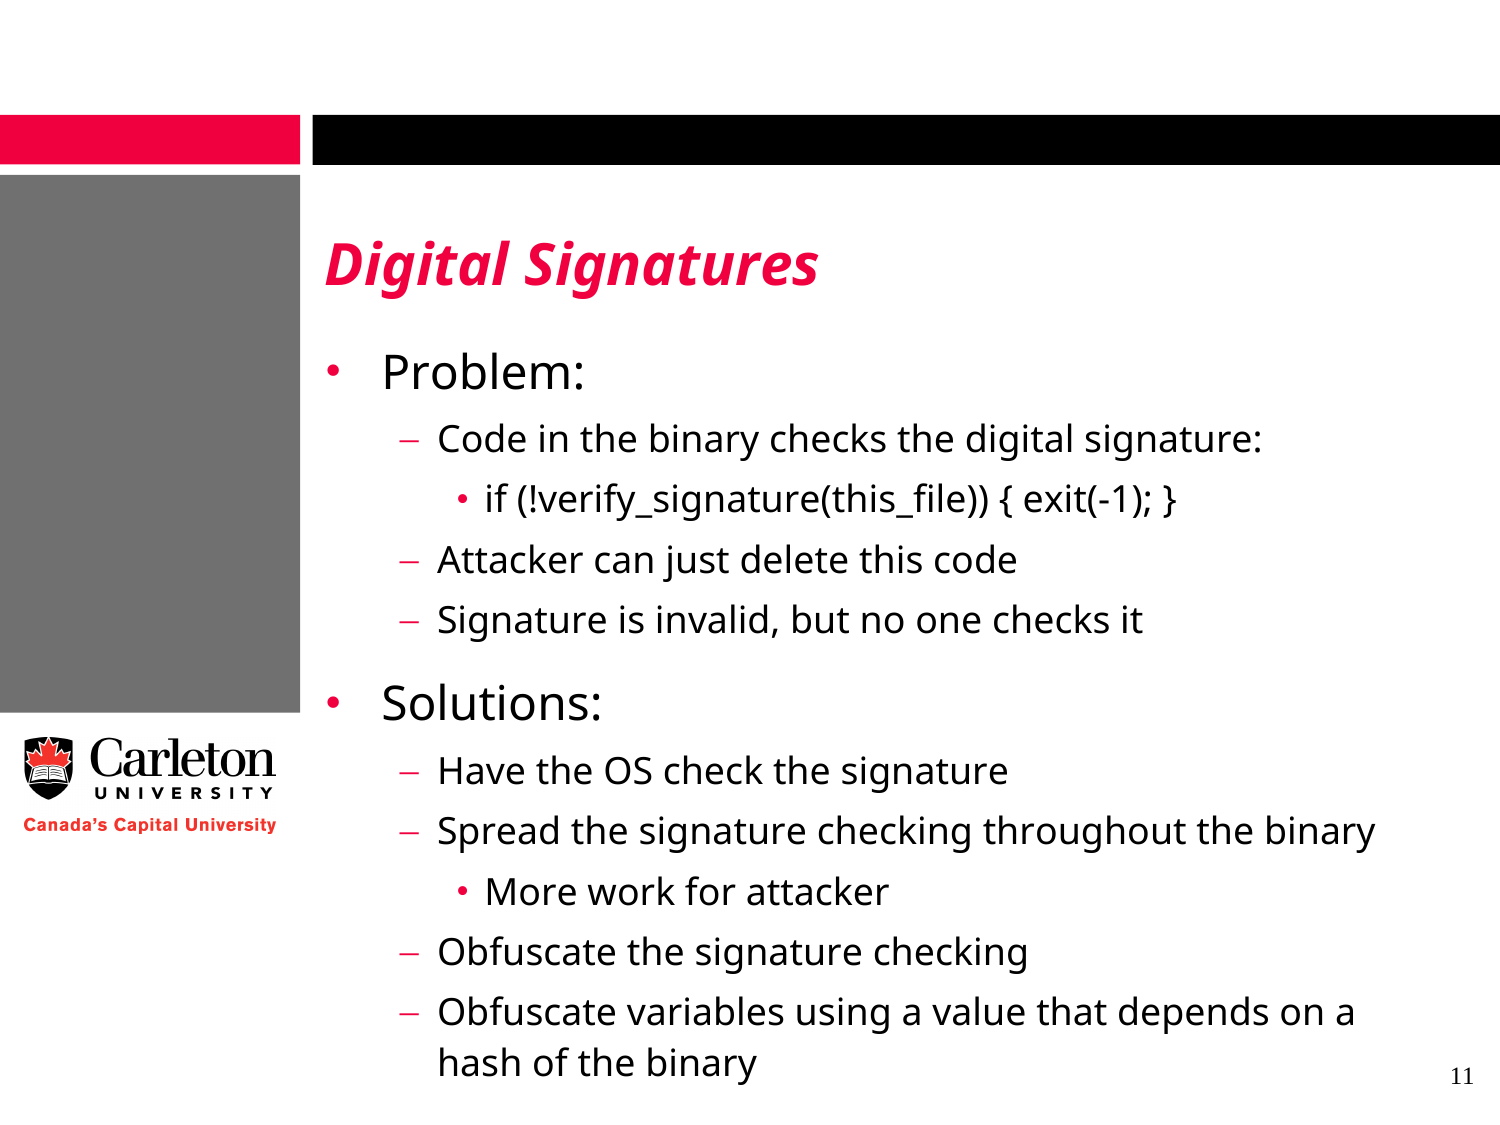

# Digital Signatures
Problem:
Code in the binary checks the digital signature:
if (!verify_signature(this_file)) { exit(-1); }
Attacker can just delete this code
Signature is invalid, but no one checks it
Solutions:
Have the OS check the signature
Spread the signature checking throughout the binary
More work for attacker
Obfuscate the signature checking
Obfuscate variables using a value that depends on a hash of the binary
11